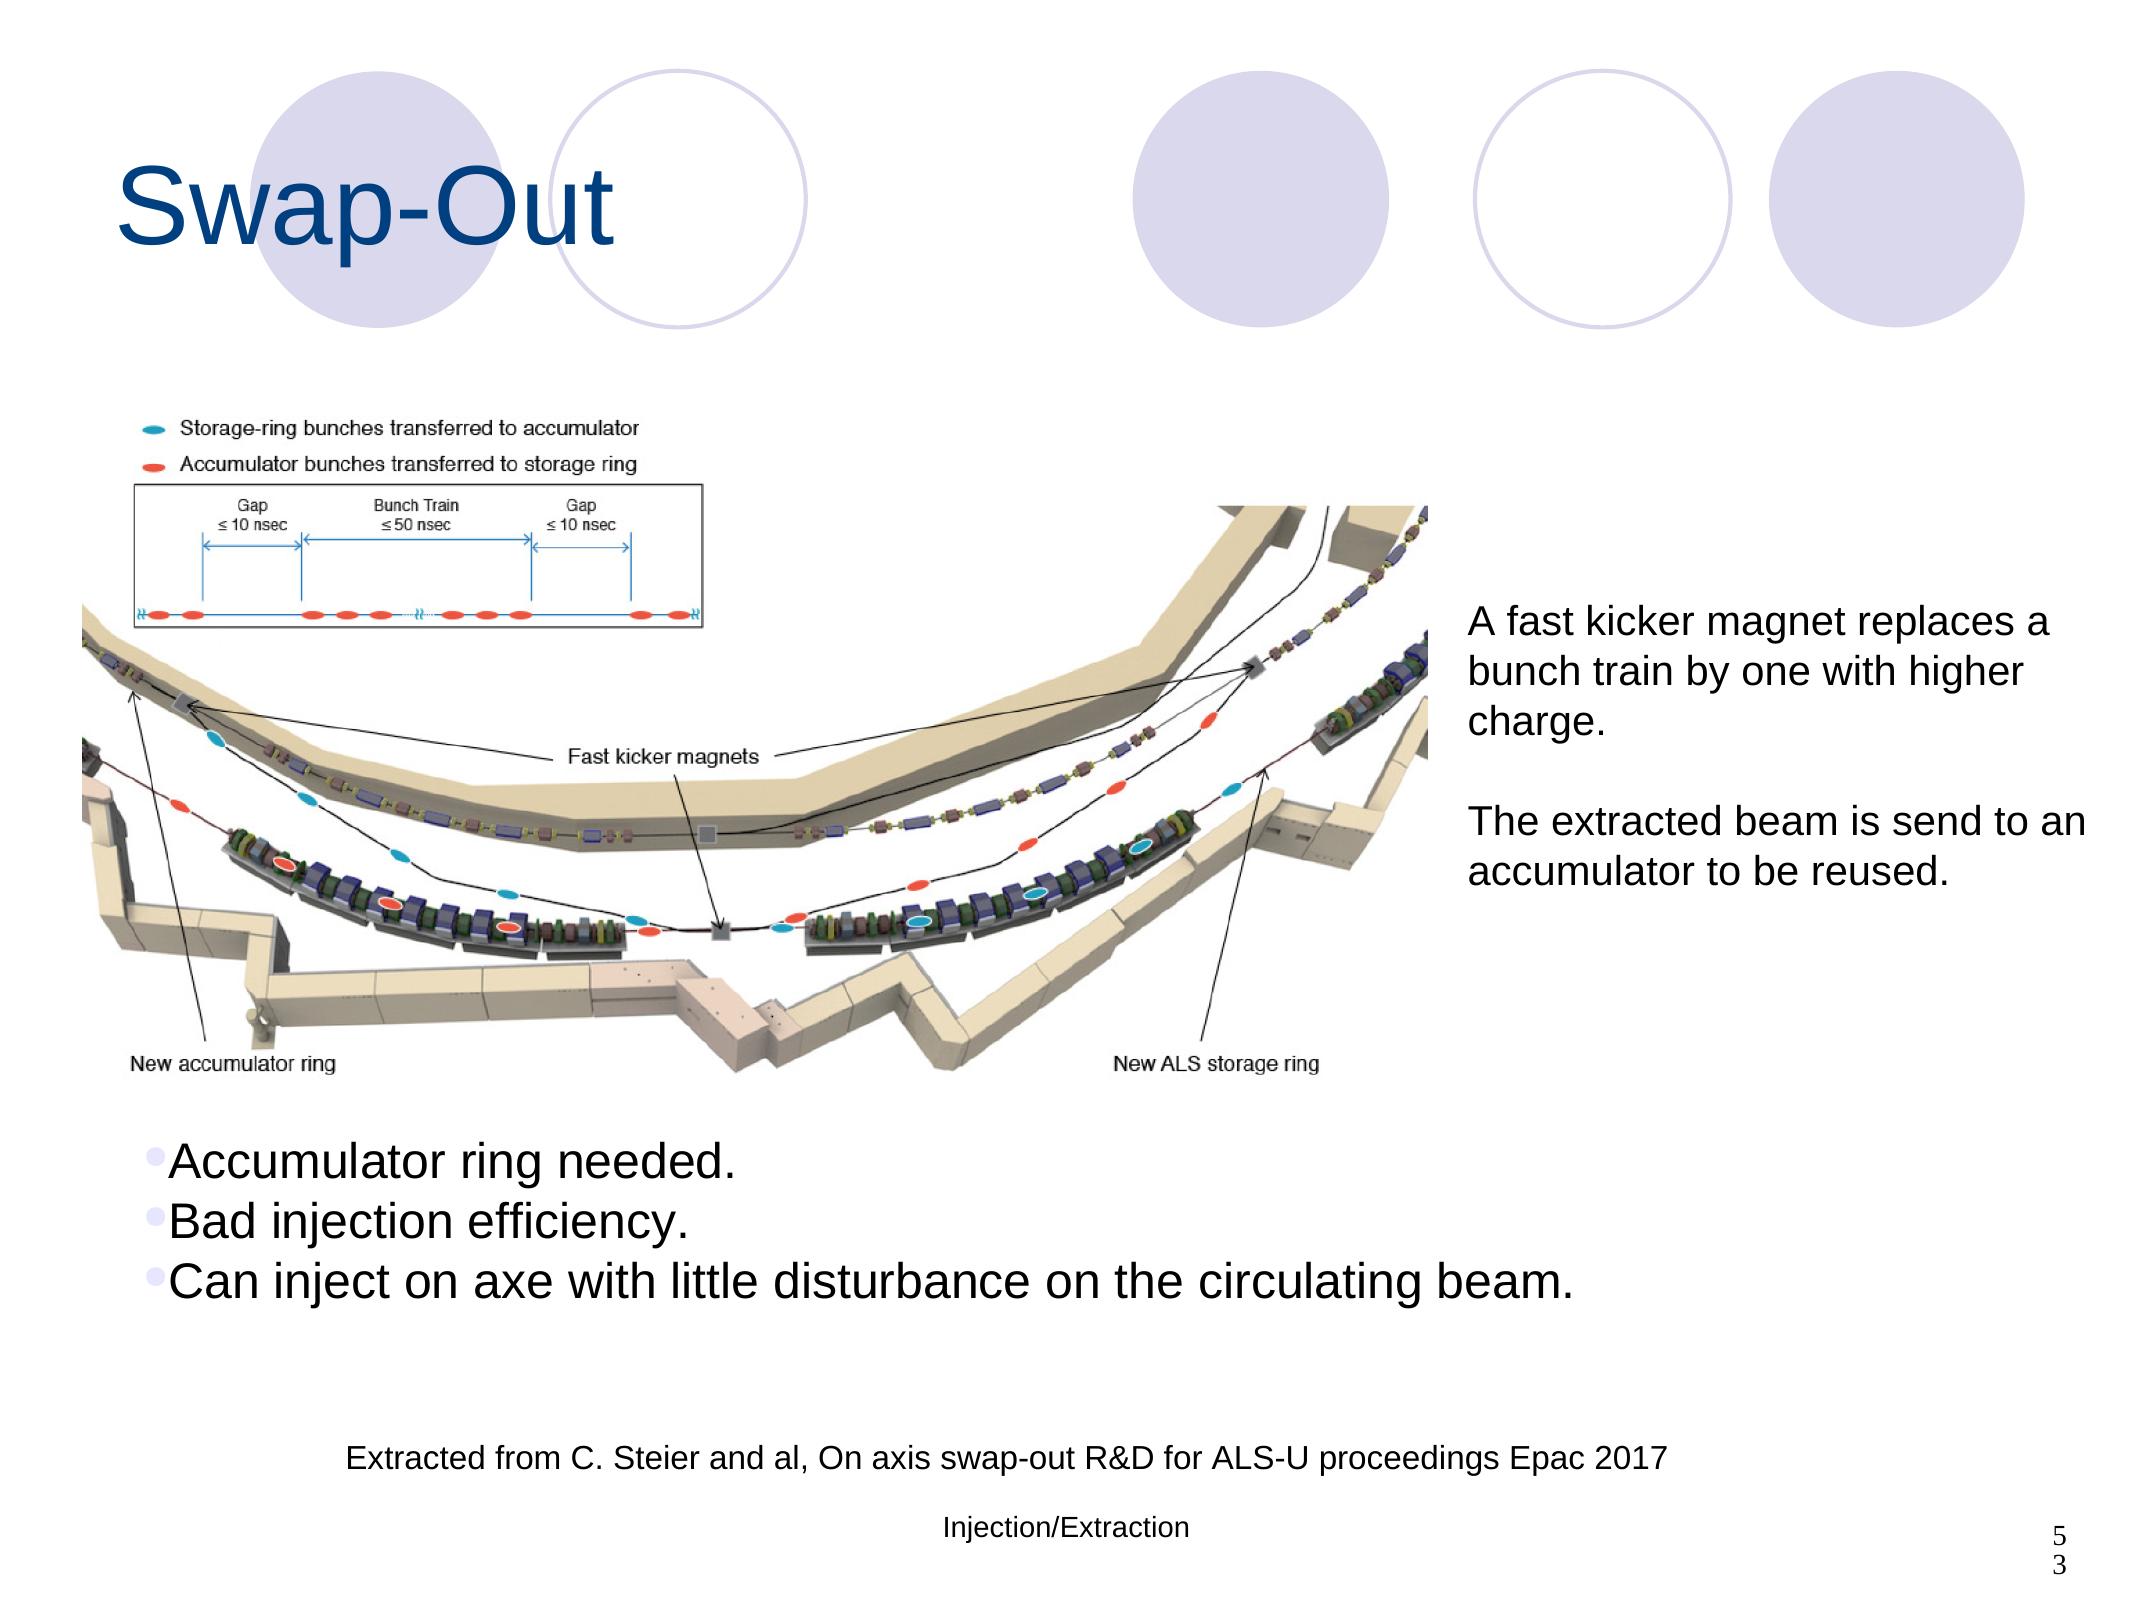

# Swap-Out
A fast kicker magnet replaces a bunch train by one with higher charge.
The extracted beam is send to an accumulator to be reused.
Accumulator ring needed.
Bad injection efficiency.
Can inject on axe with little disturbance on the circulating beam.
Extracted from C. Steier and al, On axis swap-out R&D for ALS-U proceedings Epac 2017
53